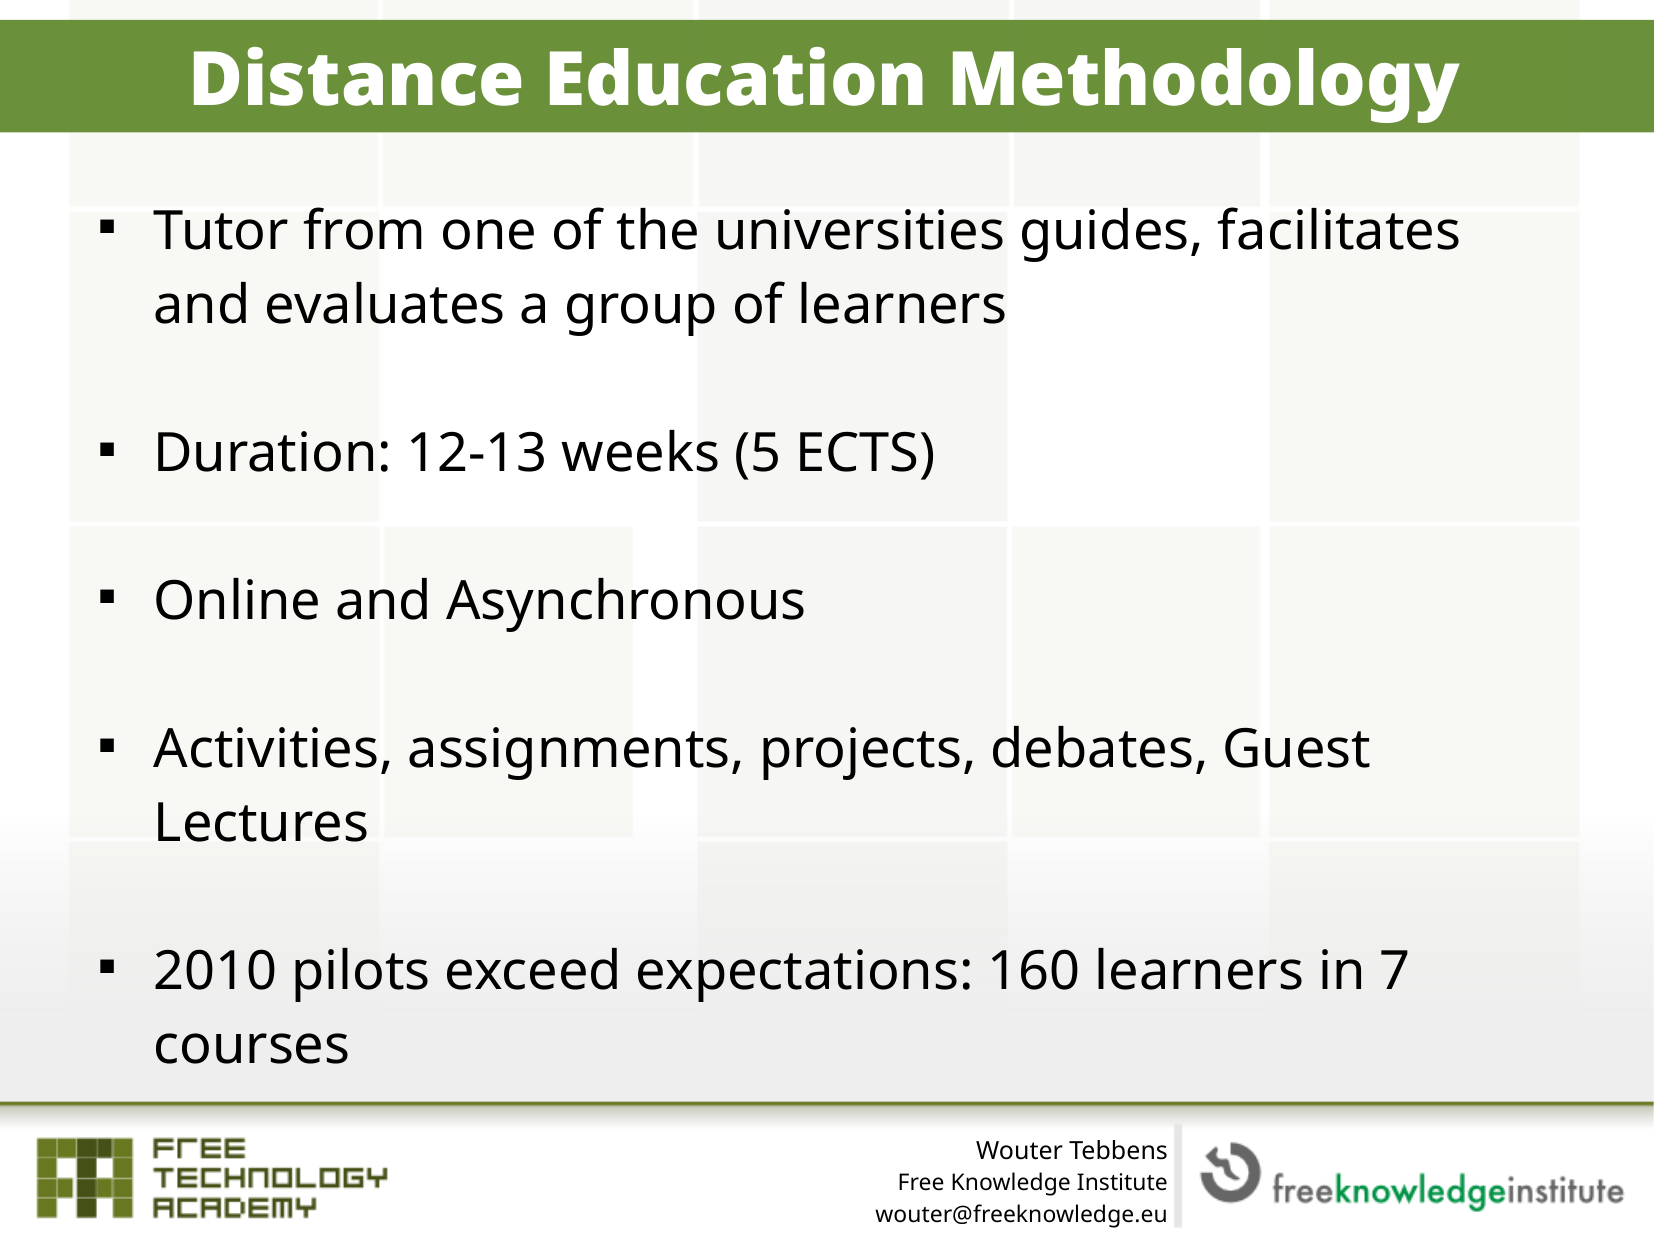

# Distance Education Methodology
Tutor from one of the universities guides, facilitates and evaluates a group of learners
Duration: 12-13 weeks (5 ECTS)
Online and Asynchronous
Activities, assignments, projects, debates, Guest Lectures
2010 pilots exceed expectations: 160 learners in 7 courses